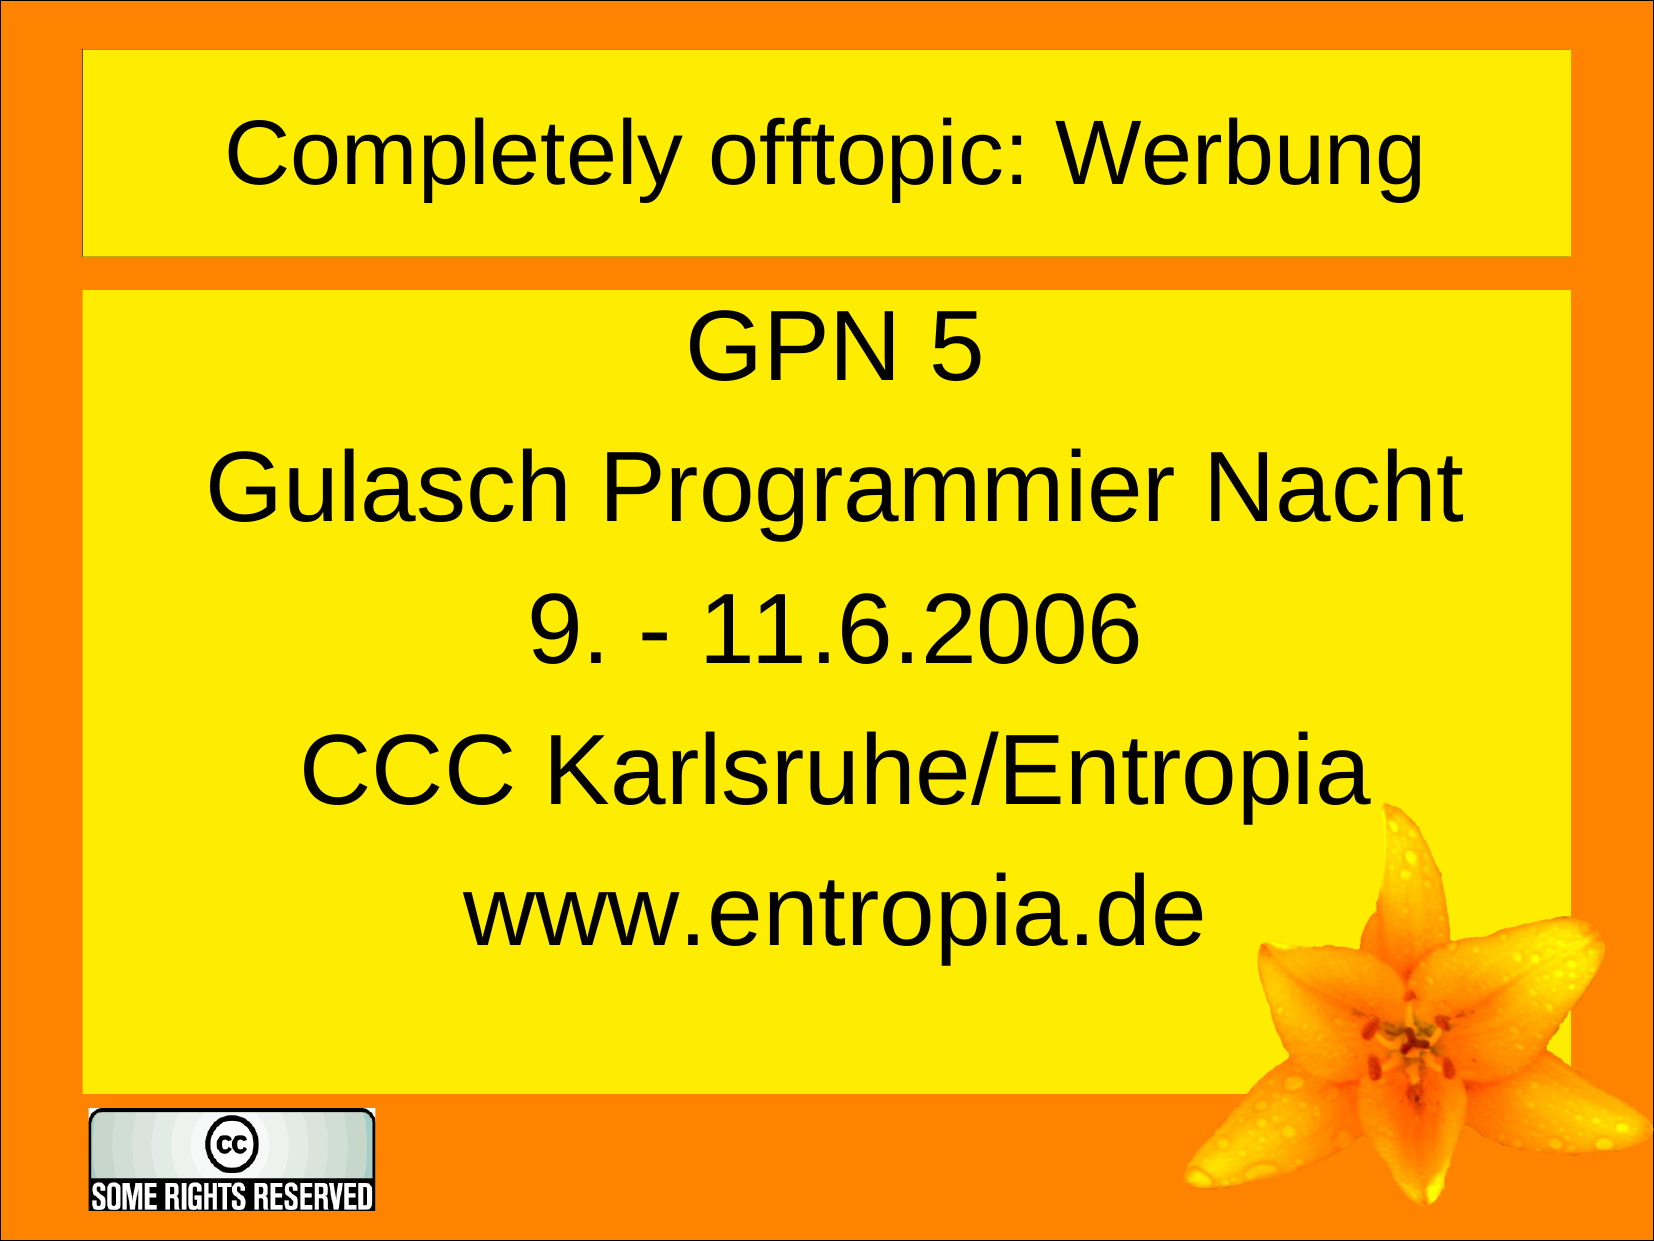

# Completely offtopic: Werbung
GPN 5
Gulasch Programmier Nacht
9. - 11.6.2006
CCC Karlsruhe/Entropia
www.entropia.de